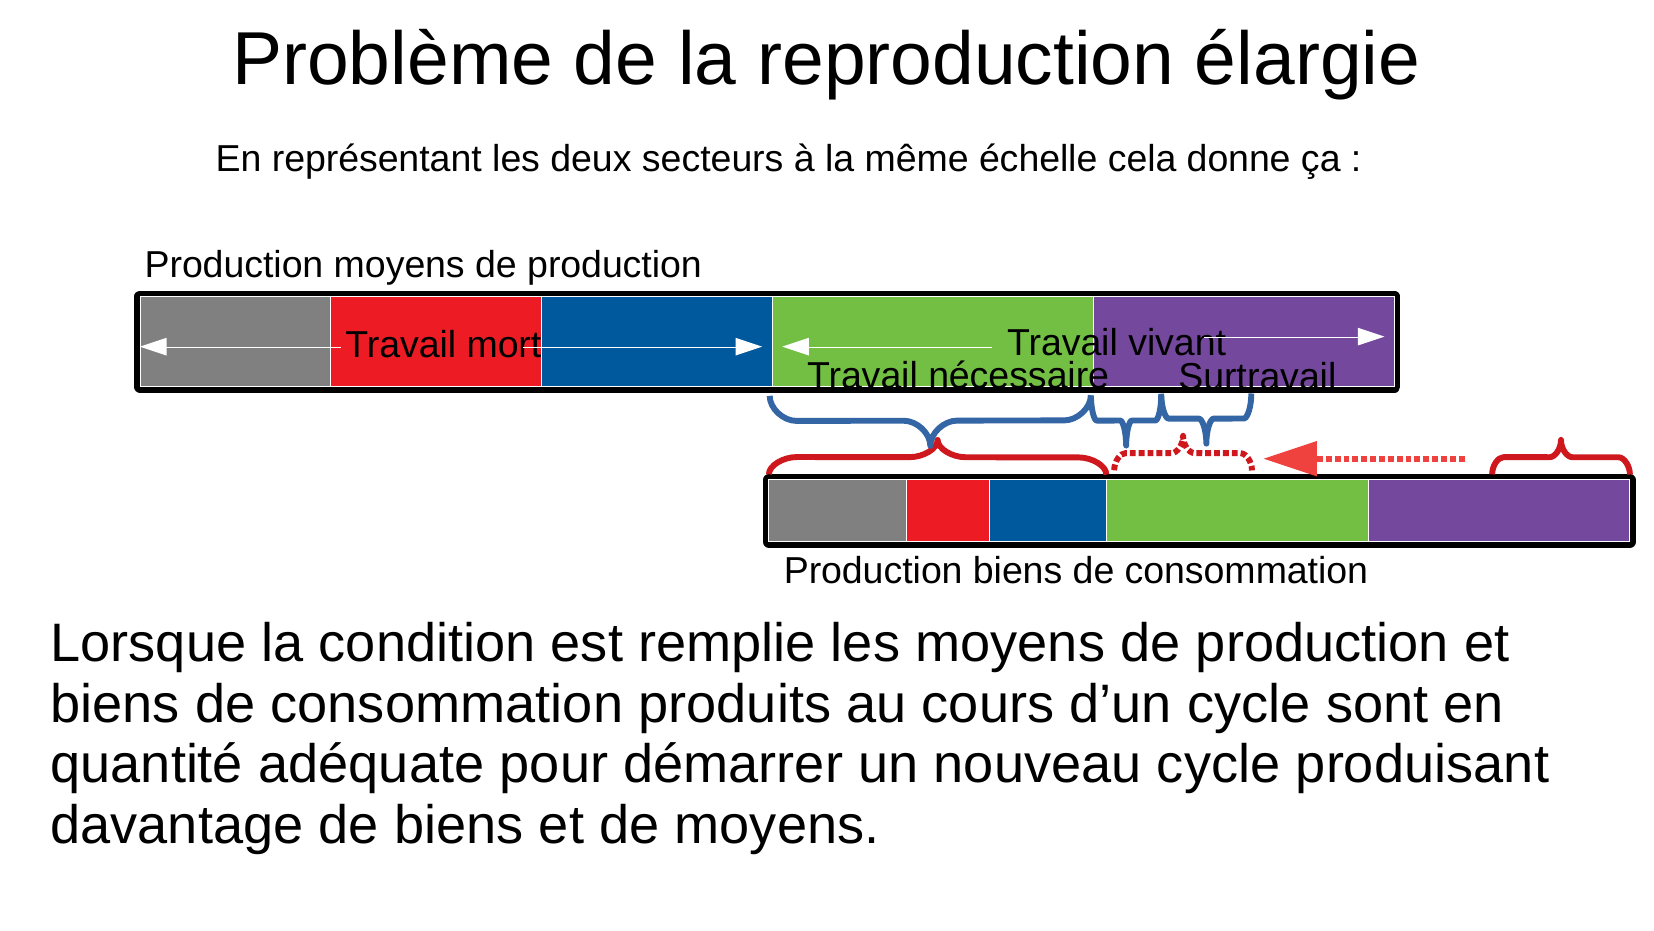

# Problème de la reproduction élargie
En représentant les deux secteurs à la même échelle cela donne ça :
Production moyens de production
Travail vivant
Travail mort
Travail nécessaire
Surtravail
Production biens de consommation
Lorsque la condition est remplie les moyens de production et biens de consommation produits au cours d’un cycle sont en quantité adéquate pour démarrer un nouveau cycle produisant davantage de biens et de moyens.